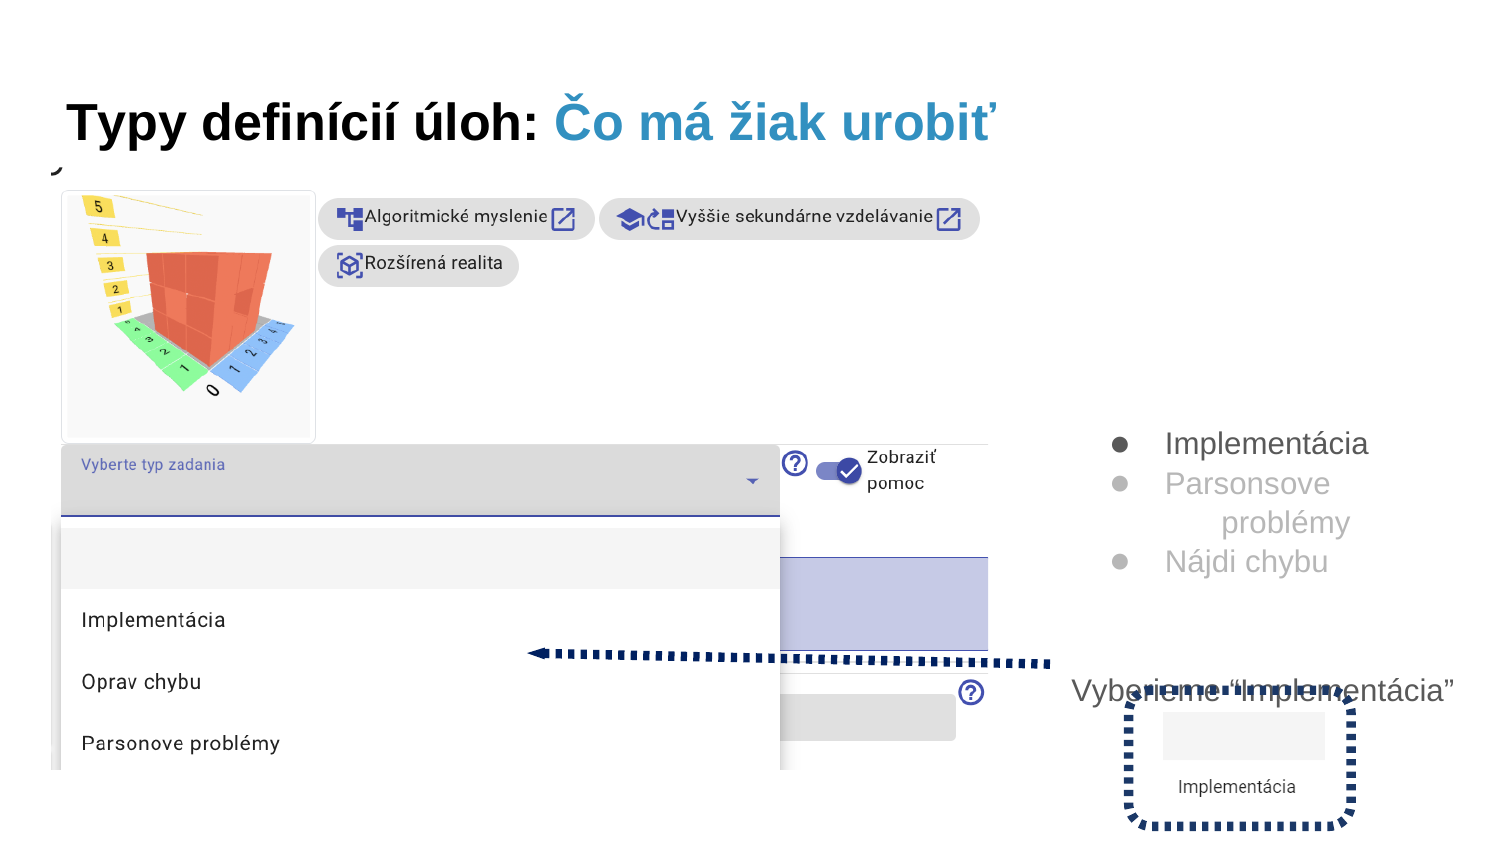

# Typy definícií úloh: Čo má žiak urobiť
Implementácia
Parsonsove problémy
Nájdi chybu
Vyberieme “Implementácia”